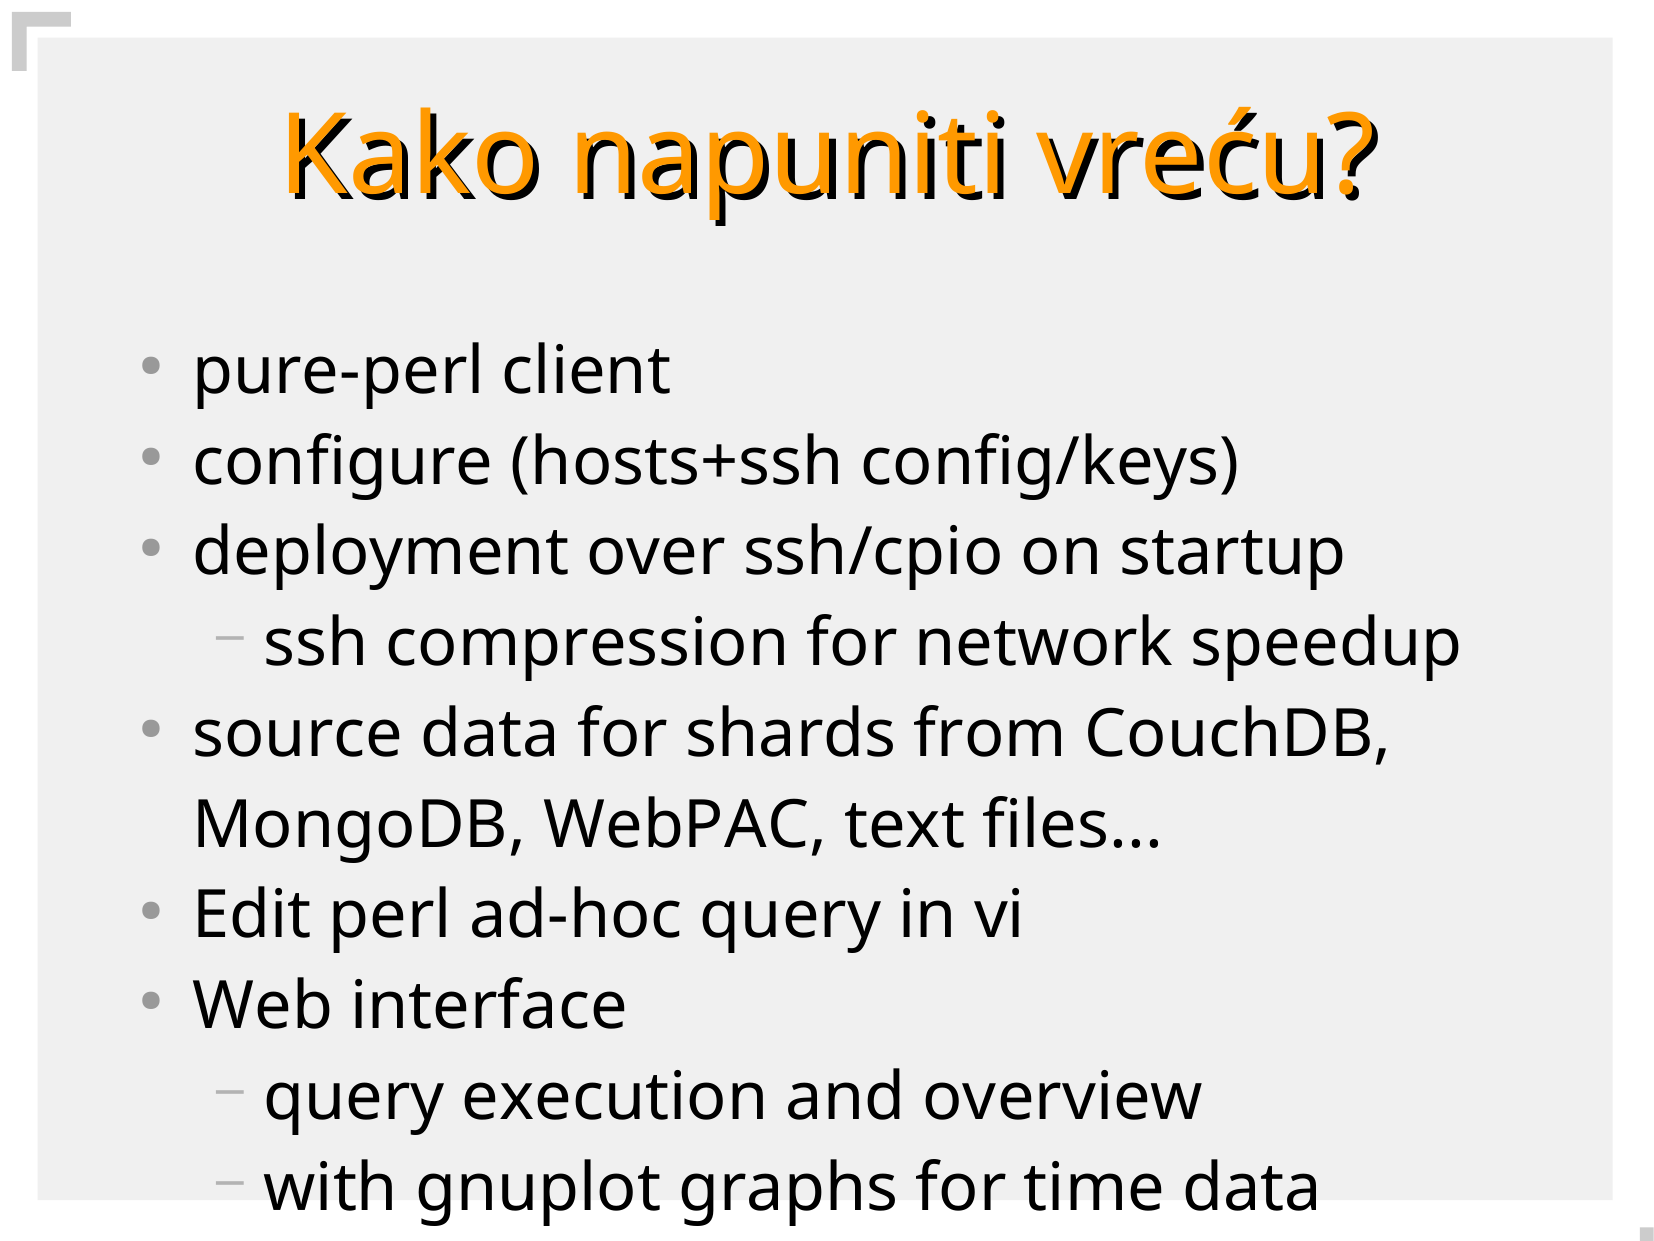

# Kako napuniti vreću?
pure-perl client
configure (hosts+ssh config/keys)
deployment over ssh/cpio on startup
ssh compression for network speedup
source data for shards from CouchDB, MongoDB, WebPAC, text files...
Edit perl ad-hoc query in vi
Web interface
query execution and overview
with gnuplot graphs for time data